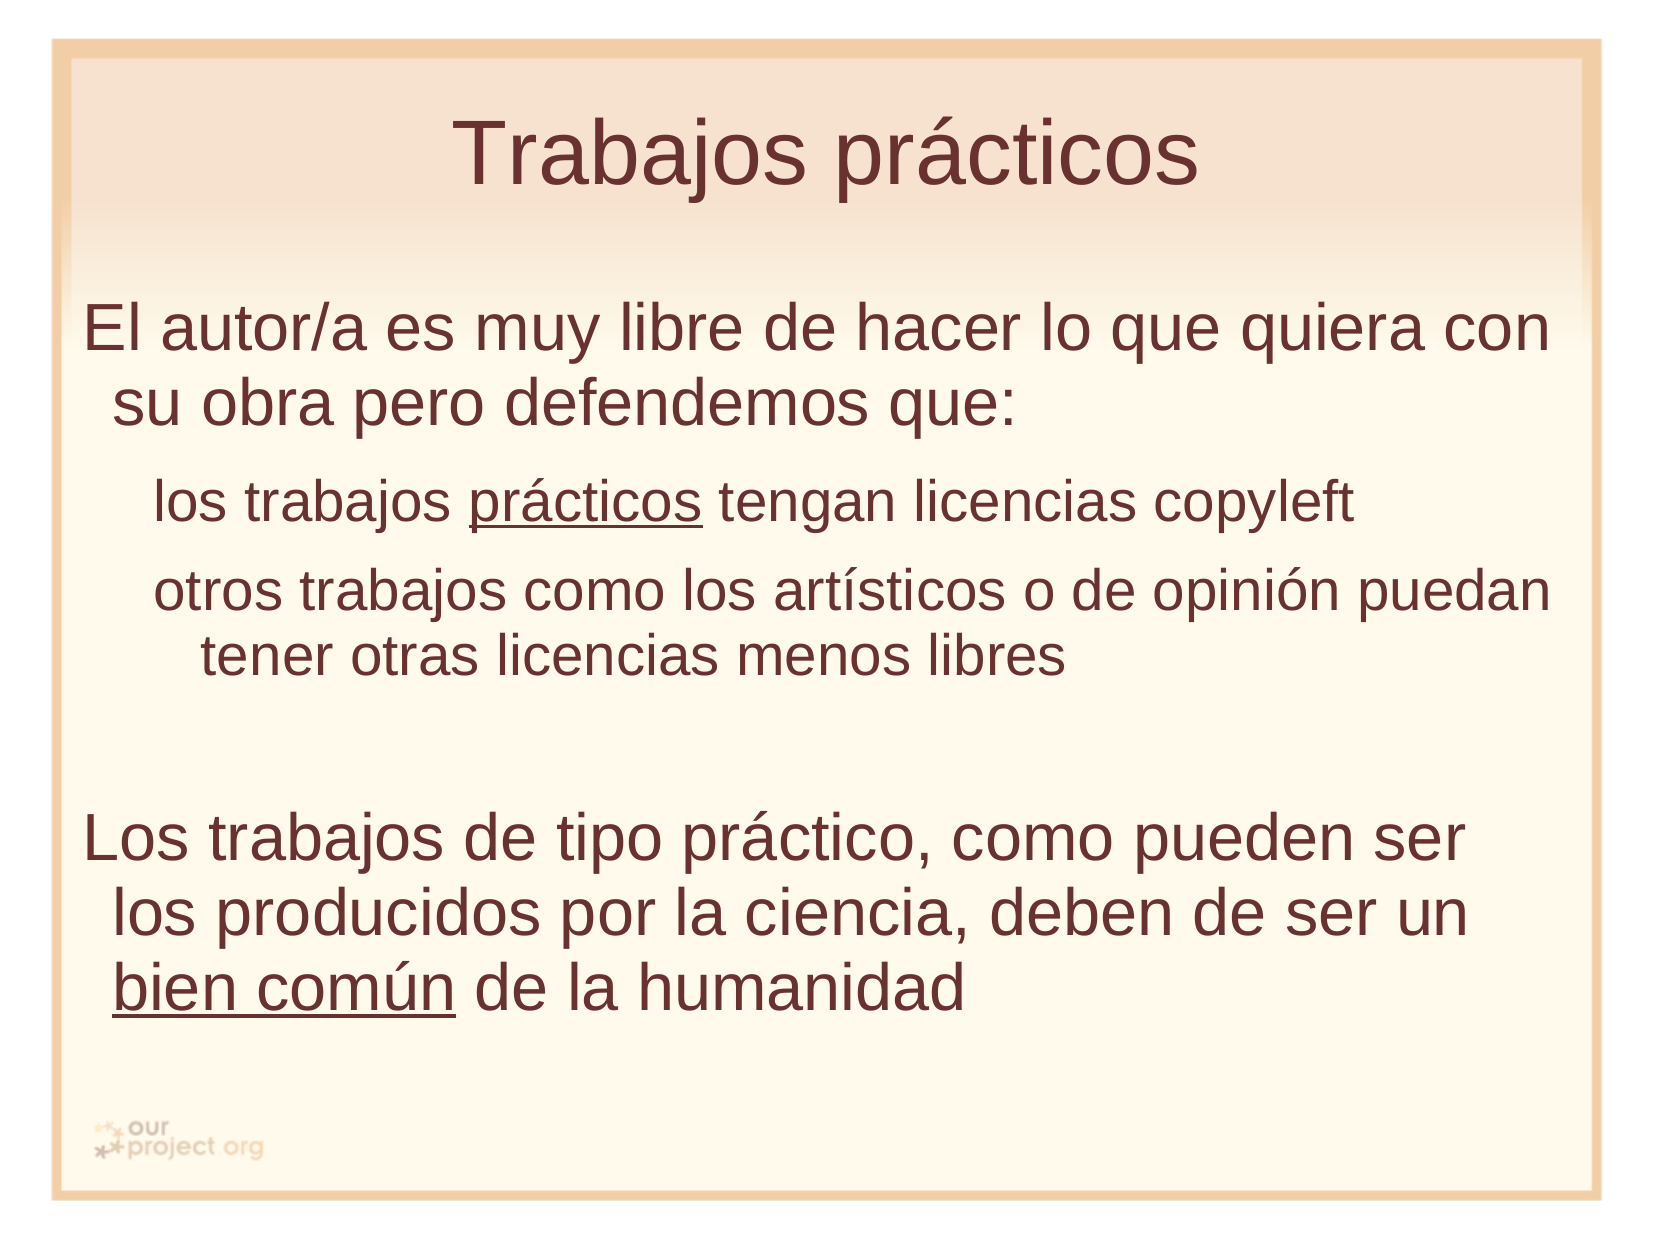

# Trabajos prácticos
El autor/a es muy libre de hacer lo que quiera con su obra pero defendemos que:
los trabajos prácticos tengan licencias copyleft
otros trabajos como los artísticos o de opinión puedan tener otras licencias menos libres
Los trabajos de tipo práctico, como pueden ser los producidos por la ciencia, deben de ser un bien común de la humanidad